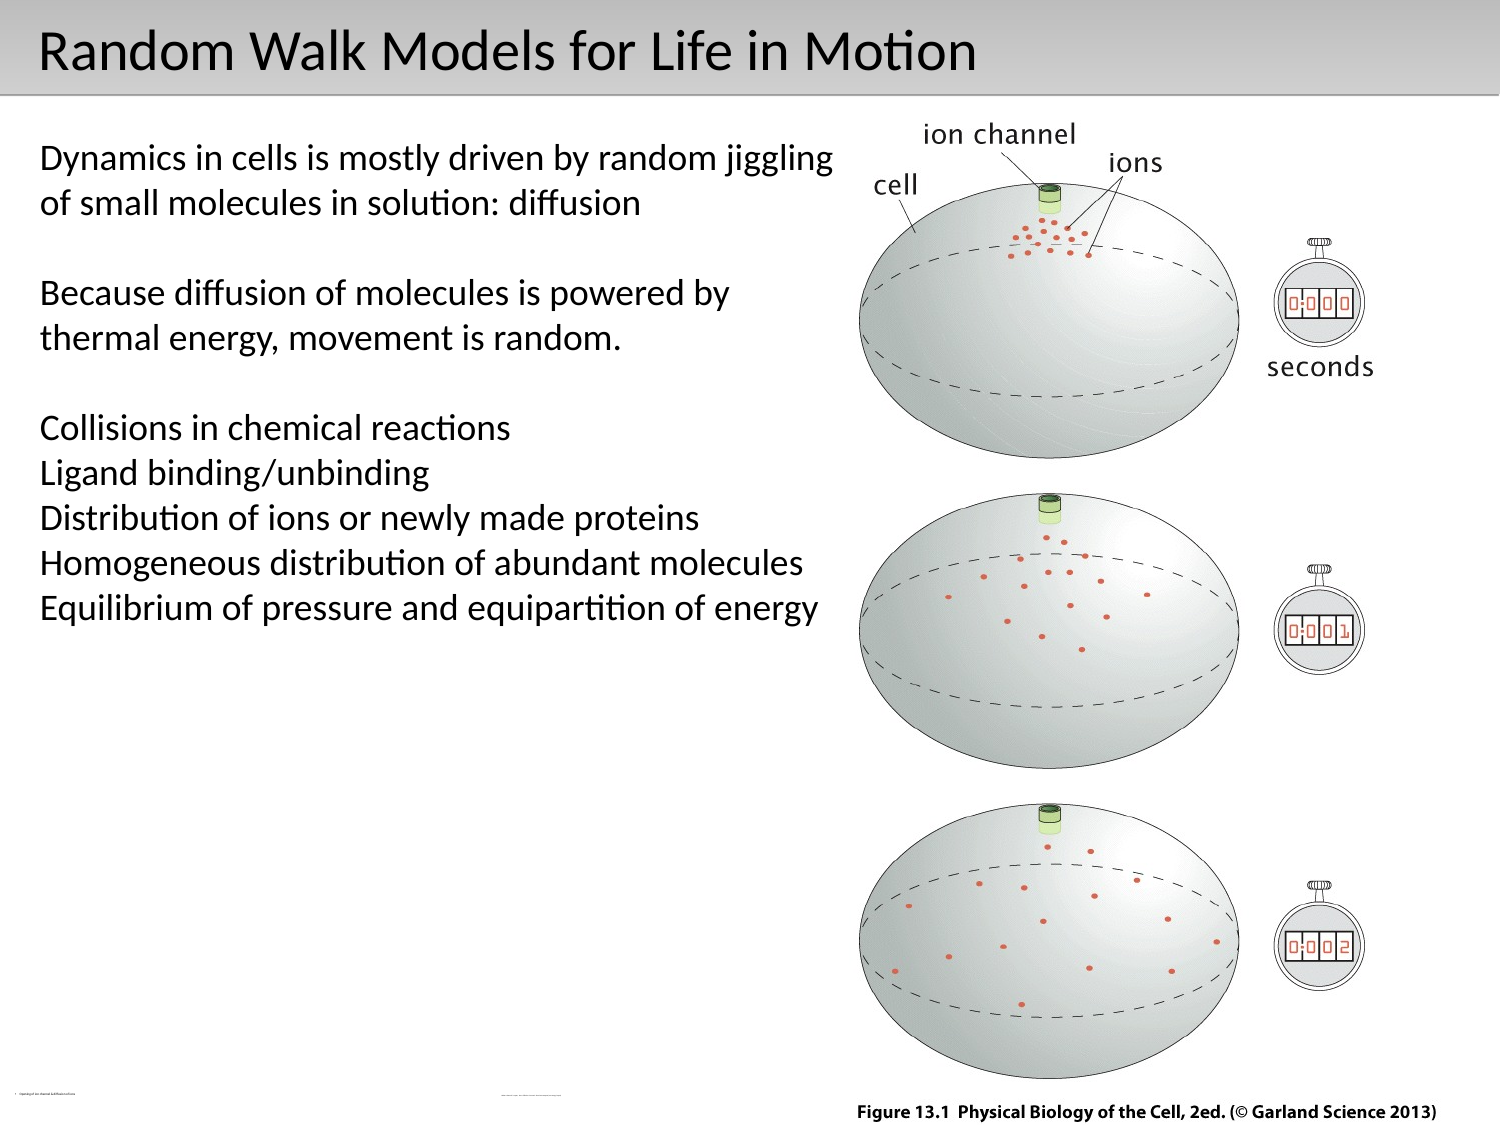

# Random Walk Models for Life in Motion
Dynamics in cells is mostly driven by random jiggling of small molecules in solution: diffusion
Because diffusion of molecules is powered by thermal energy, movement is random.
Collisions in chemical reactions
Ligand binding/unbinding
Distribution of ions or newly made proteins
Homogeneous distribution of abundant molecules
Equilibrium of pressure and equipartition of energy
Opening of ion channel & diffusion of ions
When channel is open, ions diffusion inward-- Passive transport (no energy input)